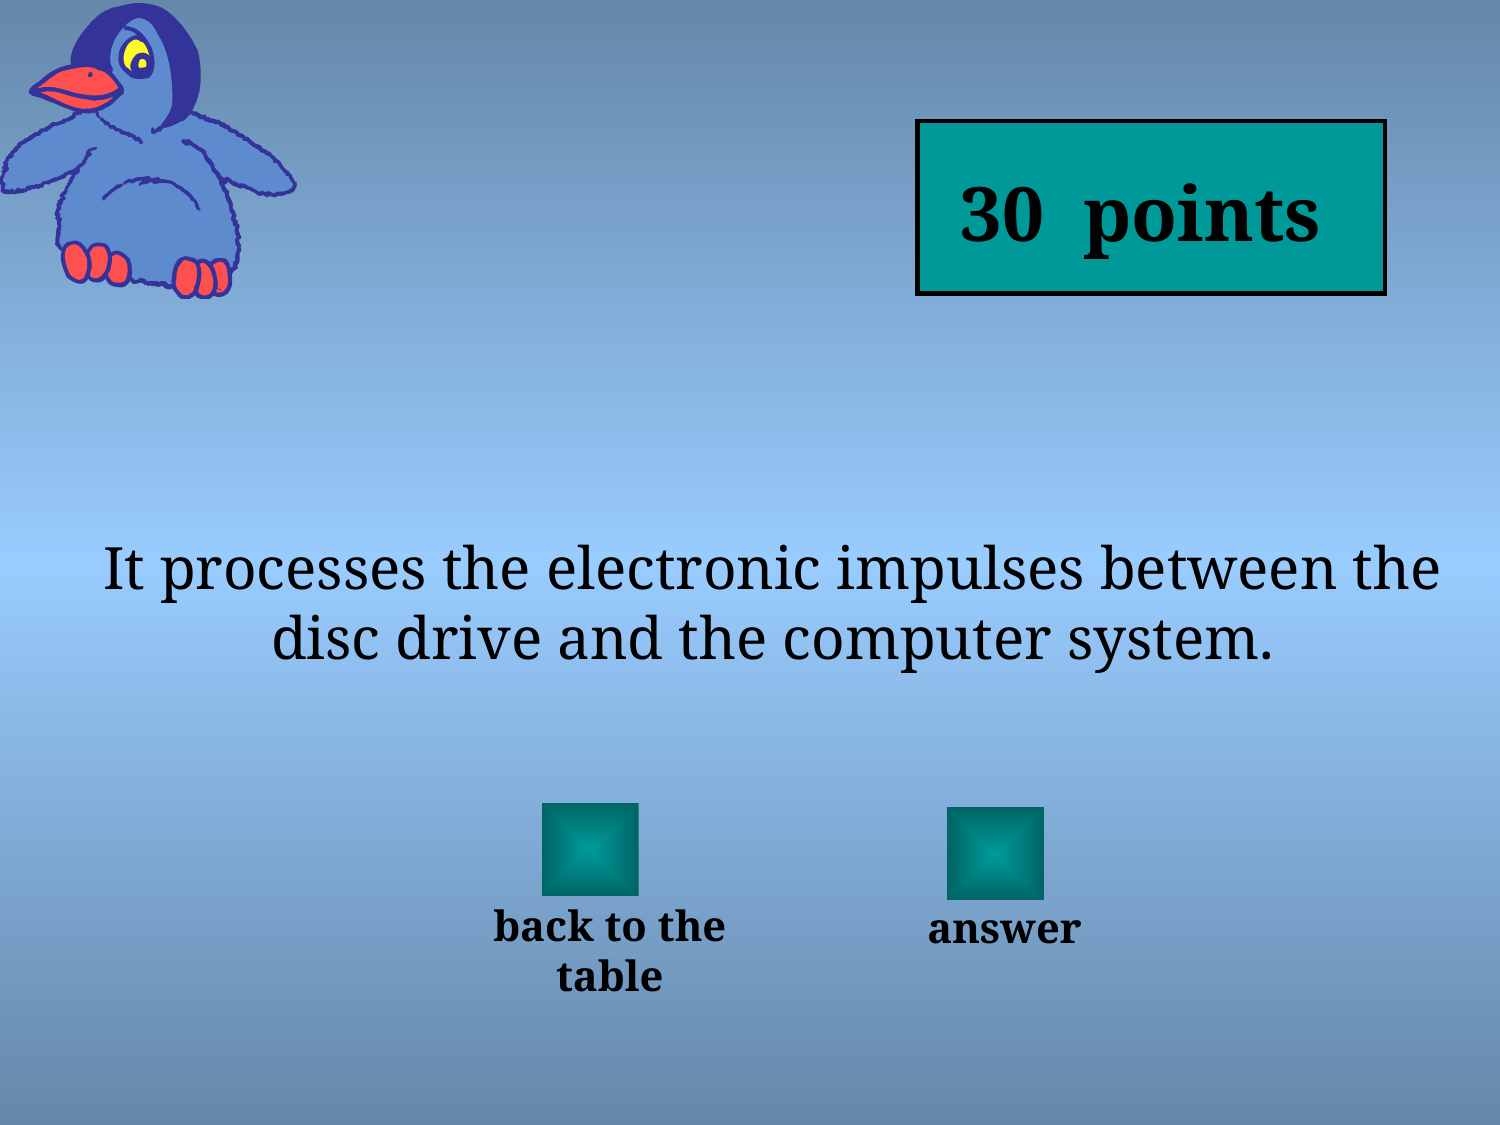

30 points
# It processes the electronic impulses between the disc drive and the computer system.
back to the table
answer